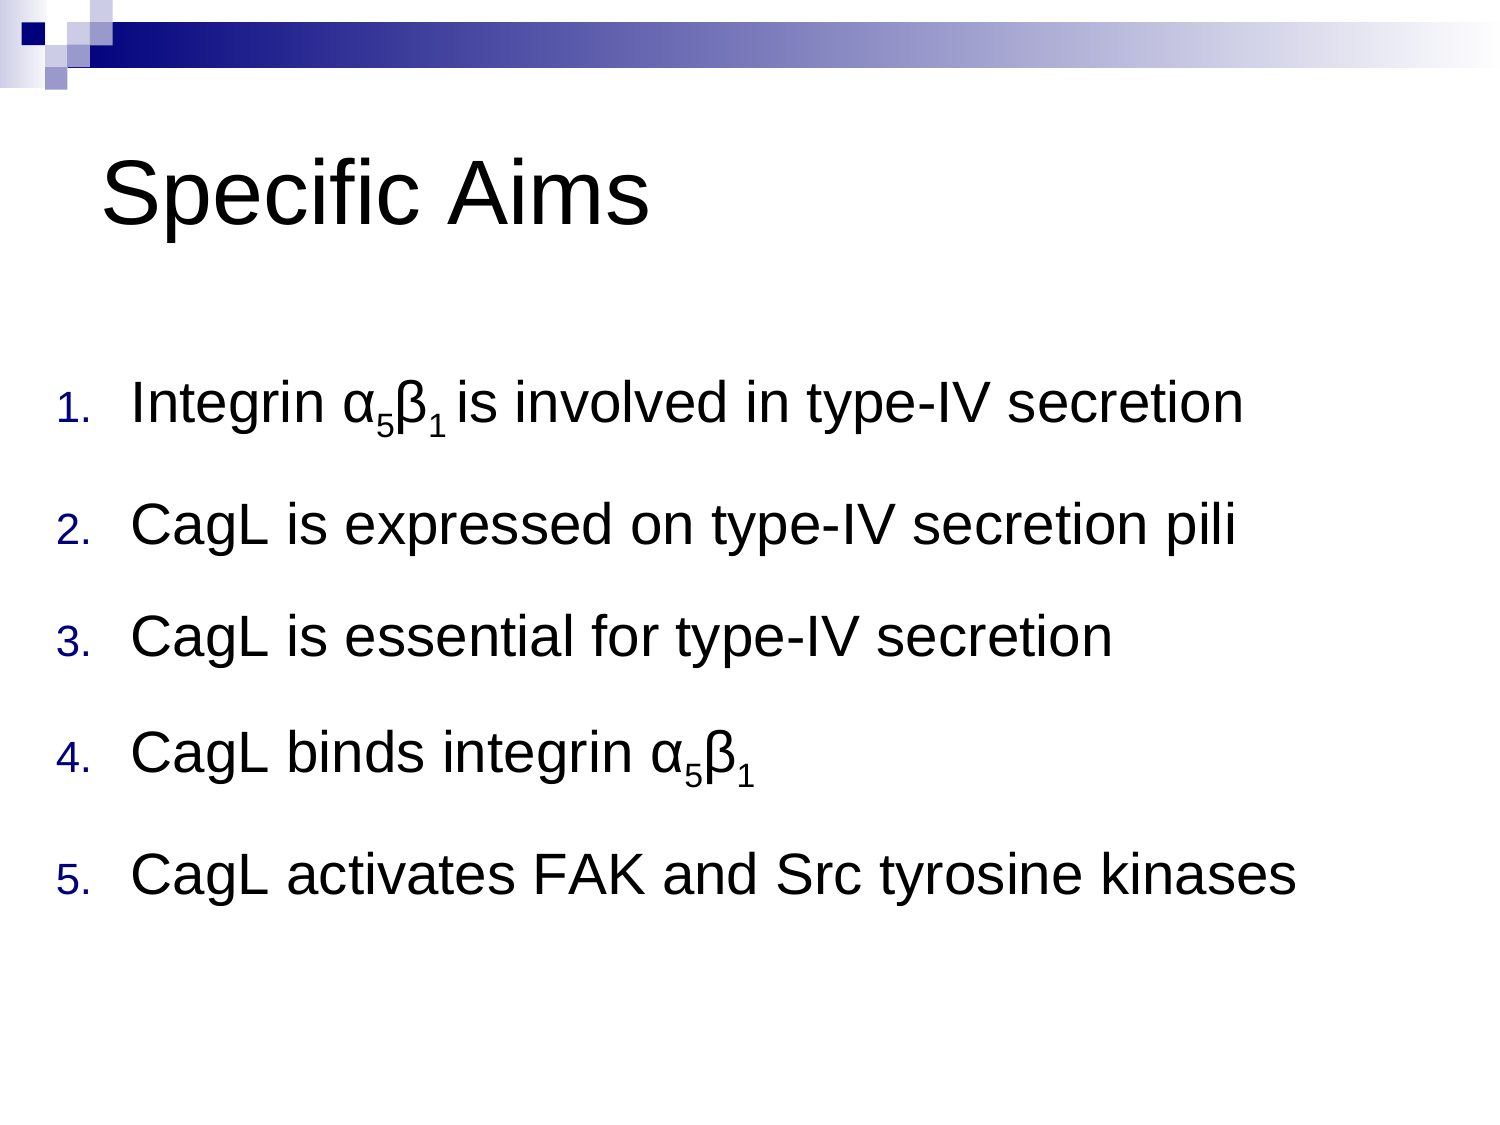

# Specific Aims
Integrin α5β1 is involved in type-IV secretion
CagL is expressed on type-IV secretion pili
CagL is essential for type-IV secretion
CagL binds integrin α5β1
CagL activates FAK and Src tyrosine kinases